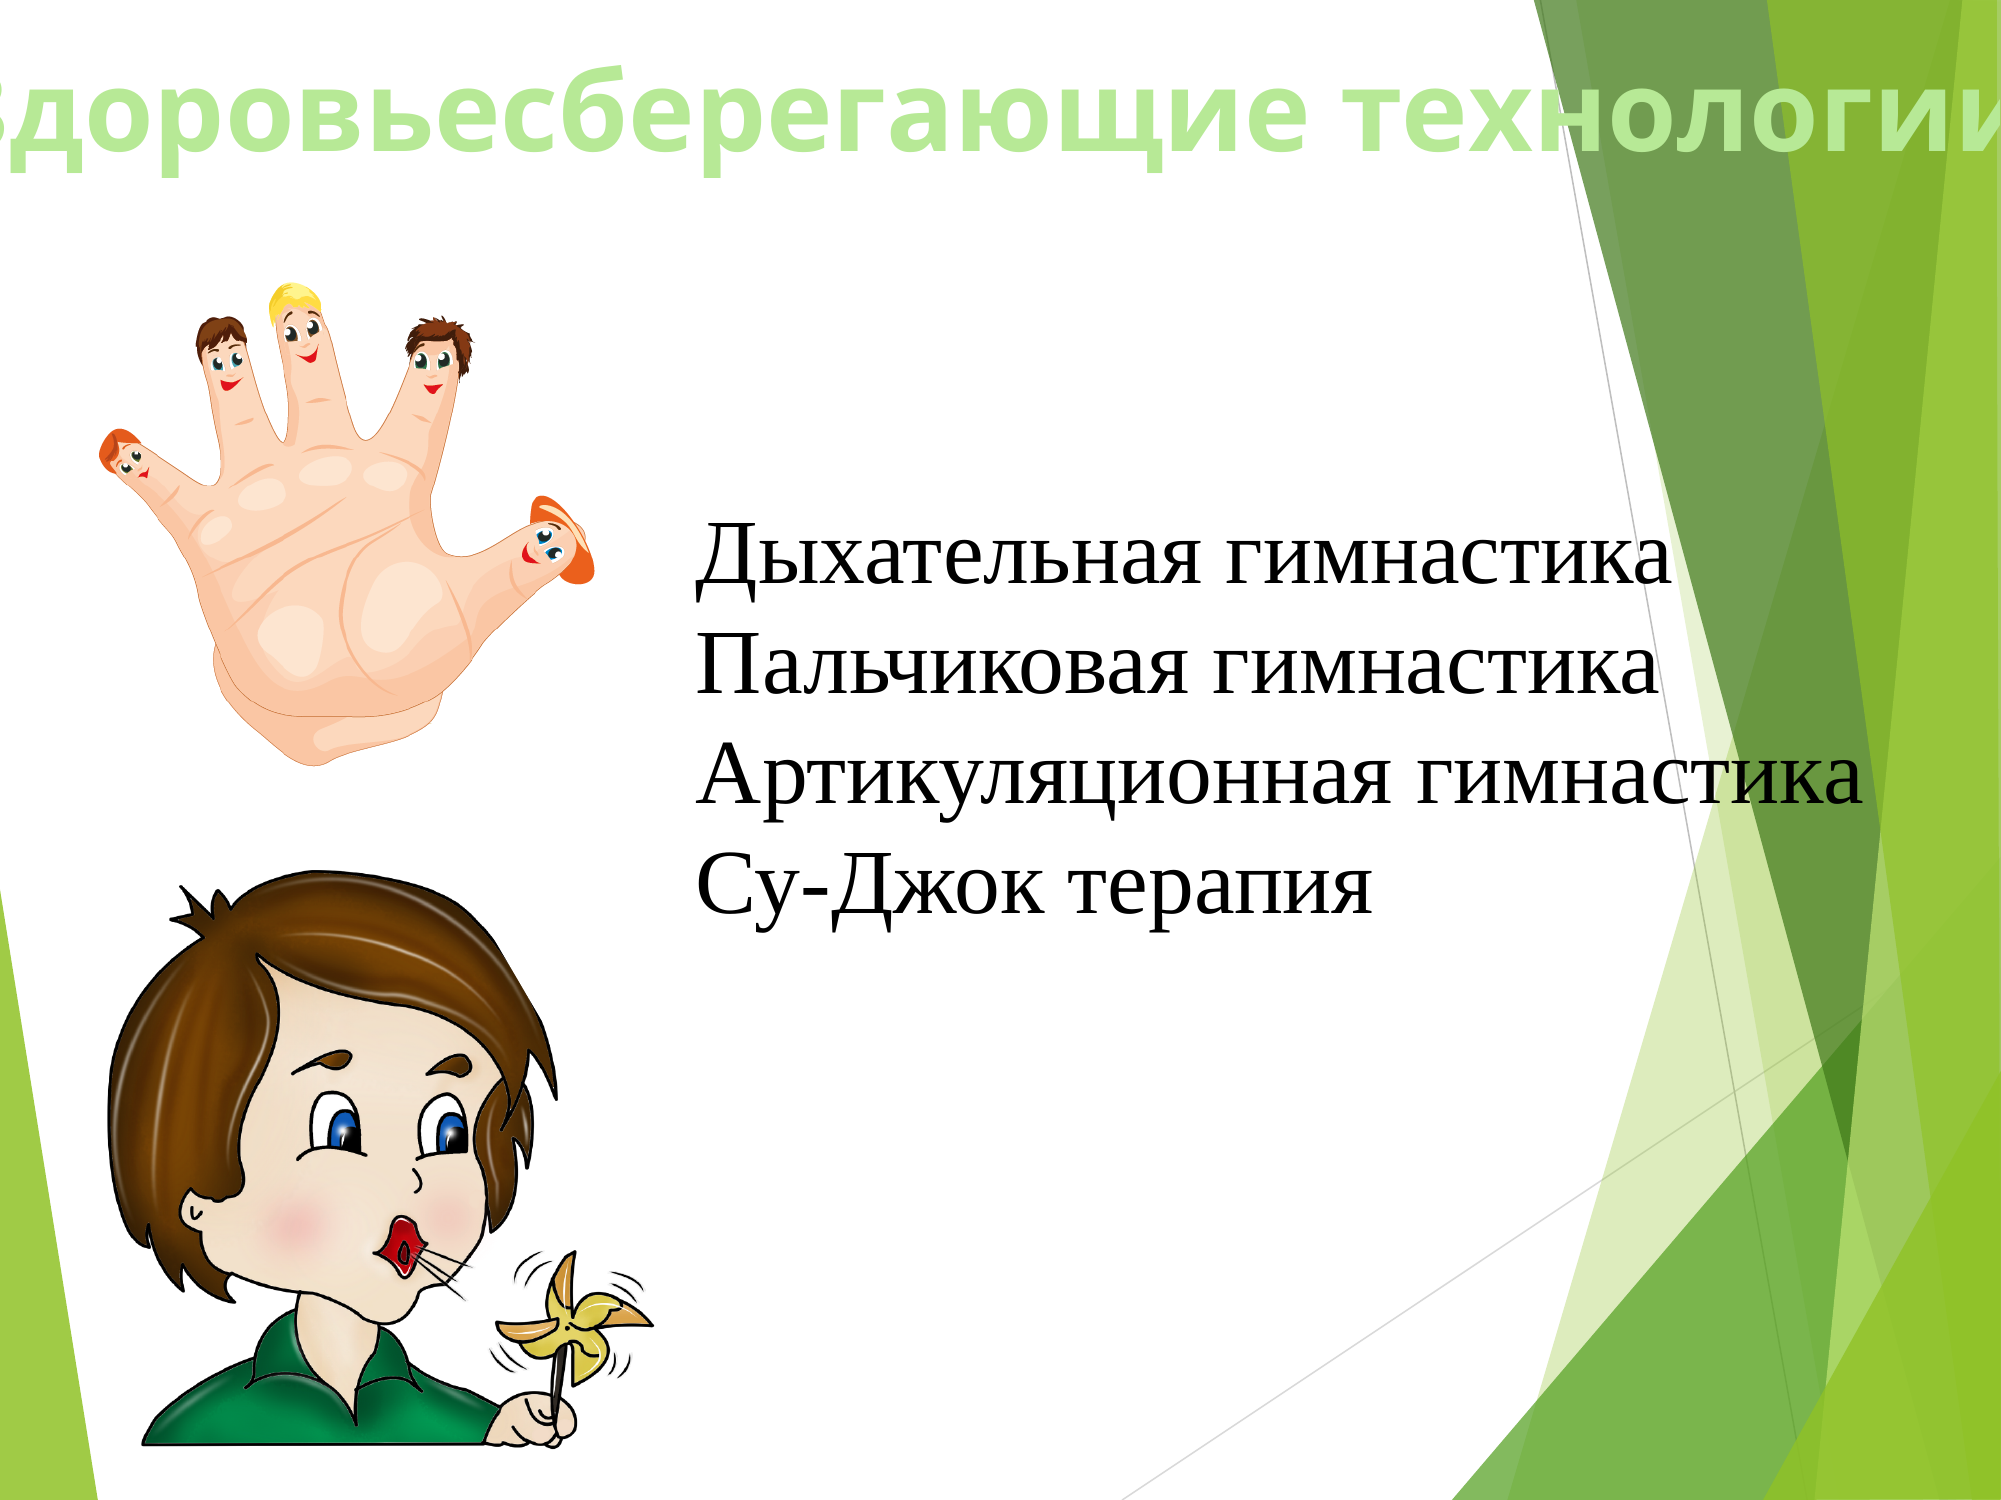

Здоровьесберегающие технологии
Дыхательная гимнастика
Пальчиковая гимнастика
Артикуляционная гимнастика
Су-Джок терапия